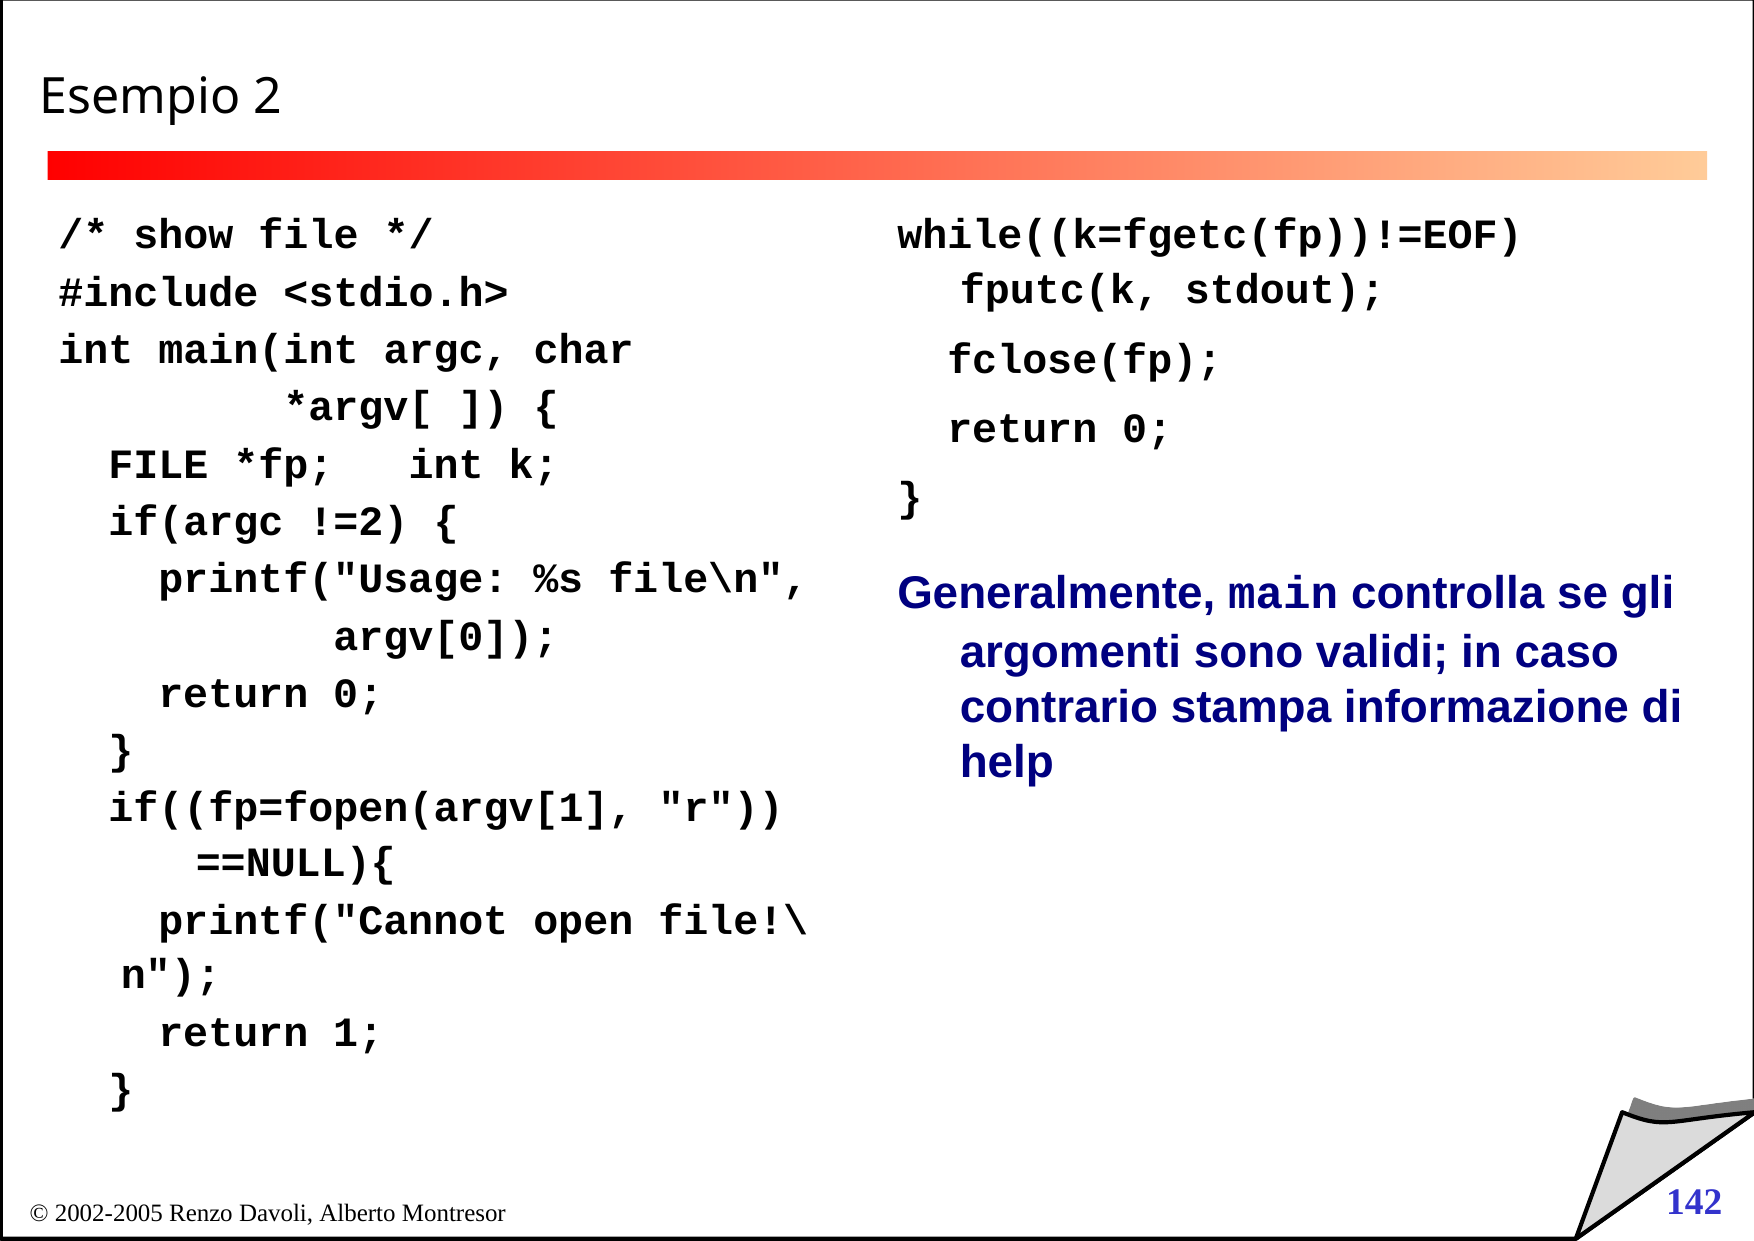

# Esempio 2
/* show file */
#include <stdio.h>
int main(int argc, char
 *argv[ ]) {
 FILE *fp; int k;
 if(argc !=2) {
 printf("Usage: %s file\n",
 argv[0]);
 return 0;
 }
 if((fp=fopen(argv[1], "r"))
 ==NULL){
 printf("Cannot open file!\n");
 return 1;
 }
while((k=fgetc(fp))!=EOF) fputc(k, stdout);
 fclose(fp);
 return 0;
}
Generalmente, main controlla se gli argomenti sono validi; in caso contrario stampa informazione di help